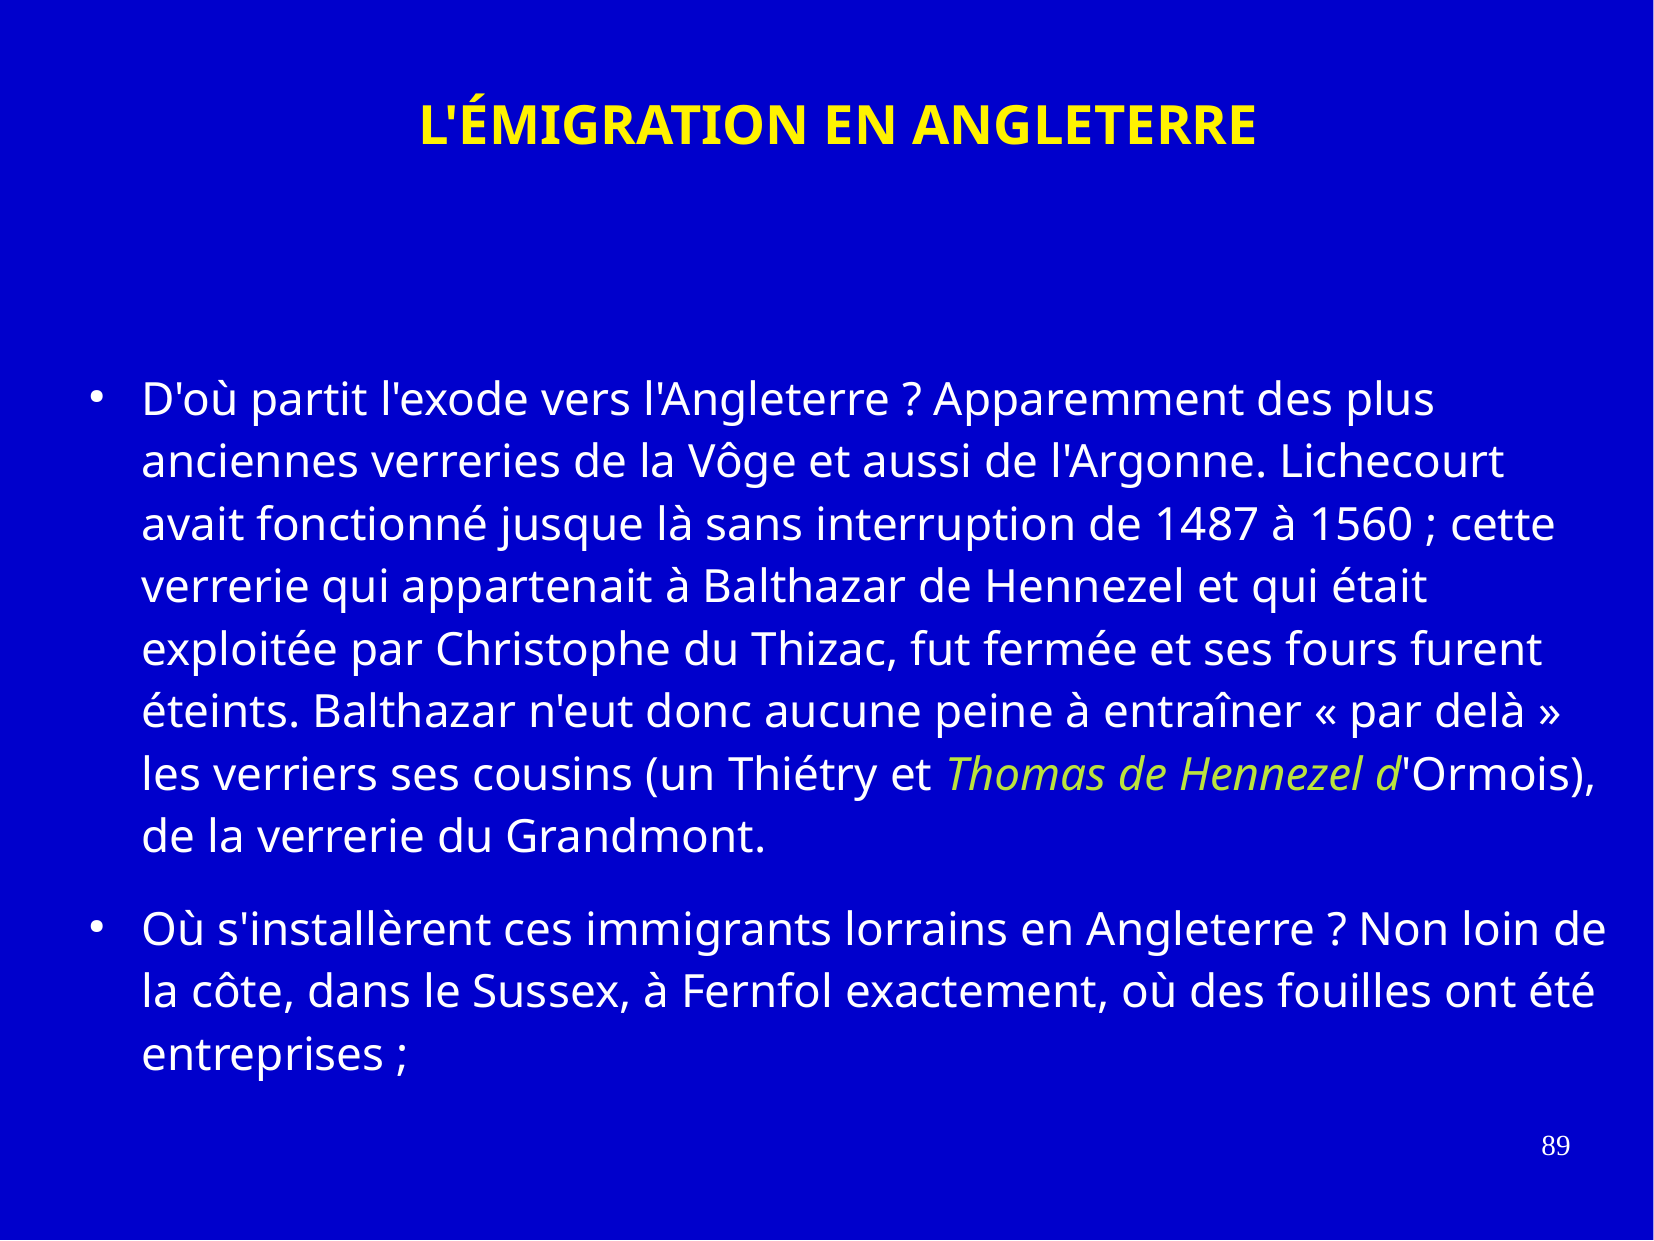

# L'ÉMIGRATION EN ANGLETERRE
D'où partit l'exode vers l'Angleterre ? Apparemment des plus anciennes verreries de la Vôge et aussi de l'Argonne. Lichecourt avait fonctionné jusque là sans interruption de 1487 à 1560 ; cette verrerie qui appartenait à Balthazar de Hennezel et qui était exploitée par Christophe du Thizac, fut fermée et ses fours furent éteints. Balthazar n'eut donc aucune peine à entraîner « par delà » les verriers ses cousins (un Thiétry et Thomas de Hennezel d'Ormois), de la verrerie du Grandmont.
Où s'installèrent ces immigrants lorrains en Angleterre ? Non loin de la côte, dans le Sussex, à Fernfol exactement, où des fouilles ont été entreprises ;
89